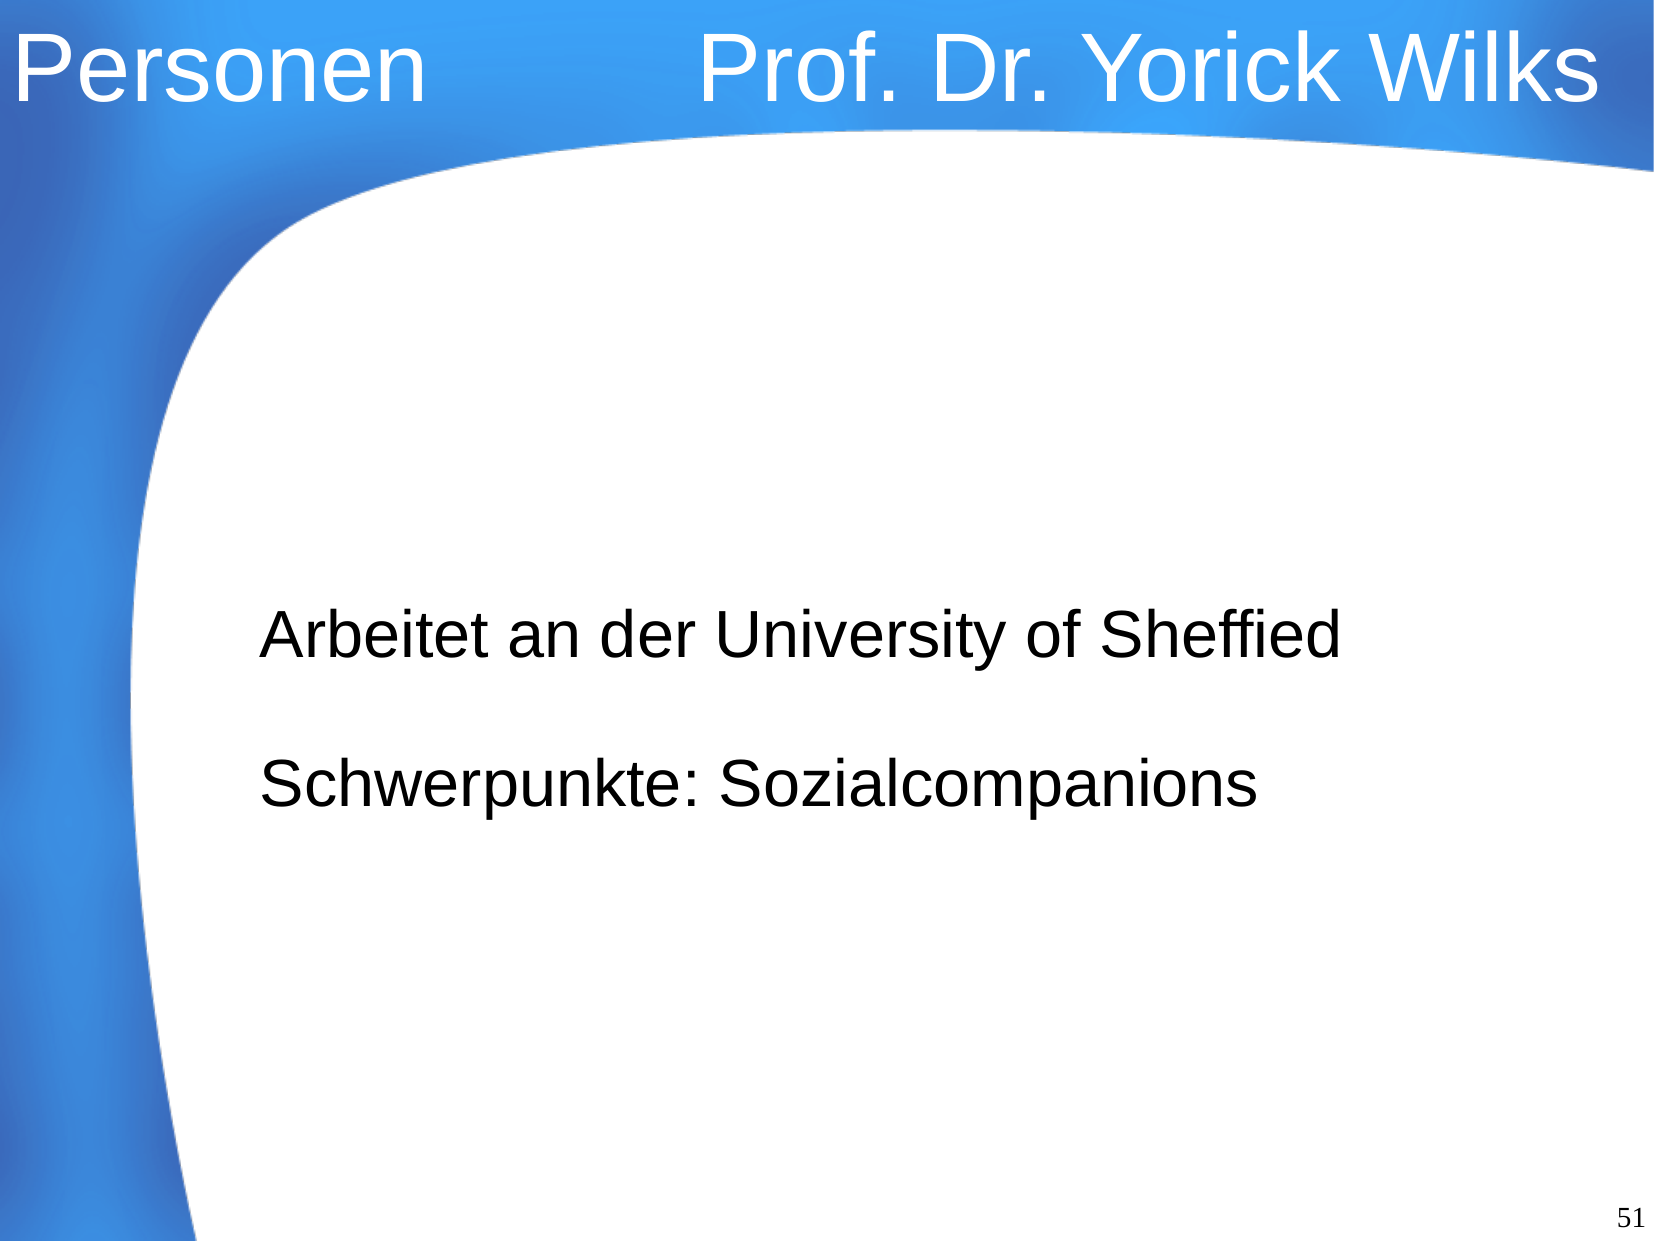

Personen
# Prof. Dr. Yorick Wilks
Arbeitet an der University of Sheffied
Schwerpunkte: Sozialcompanions
51